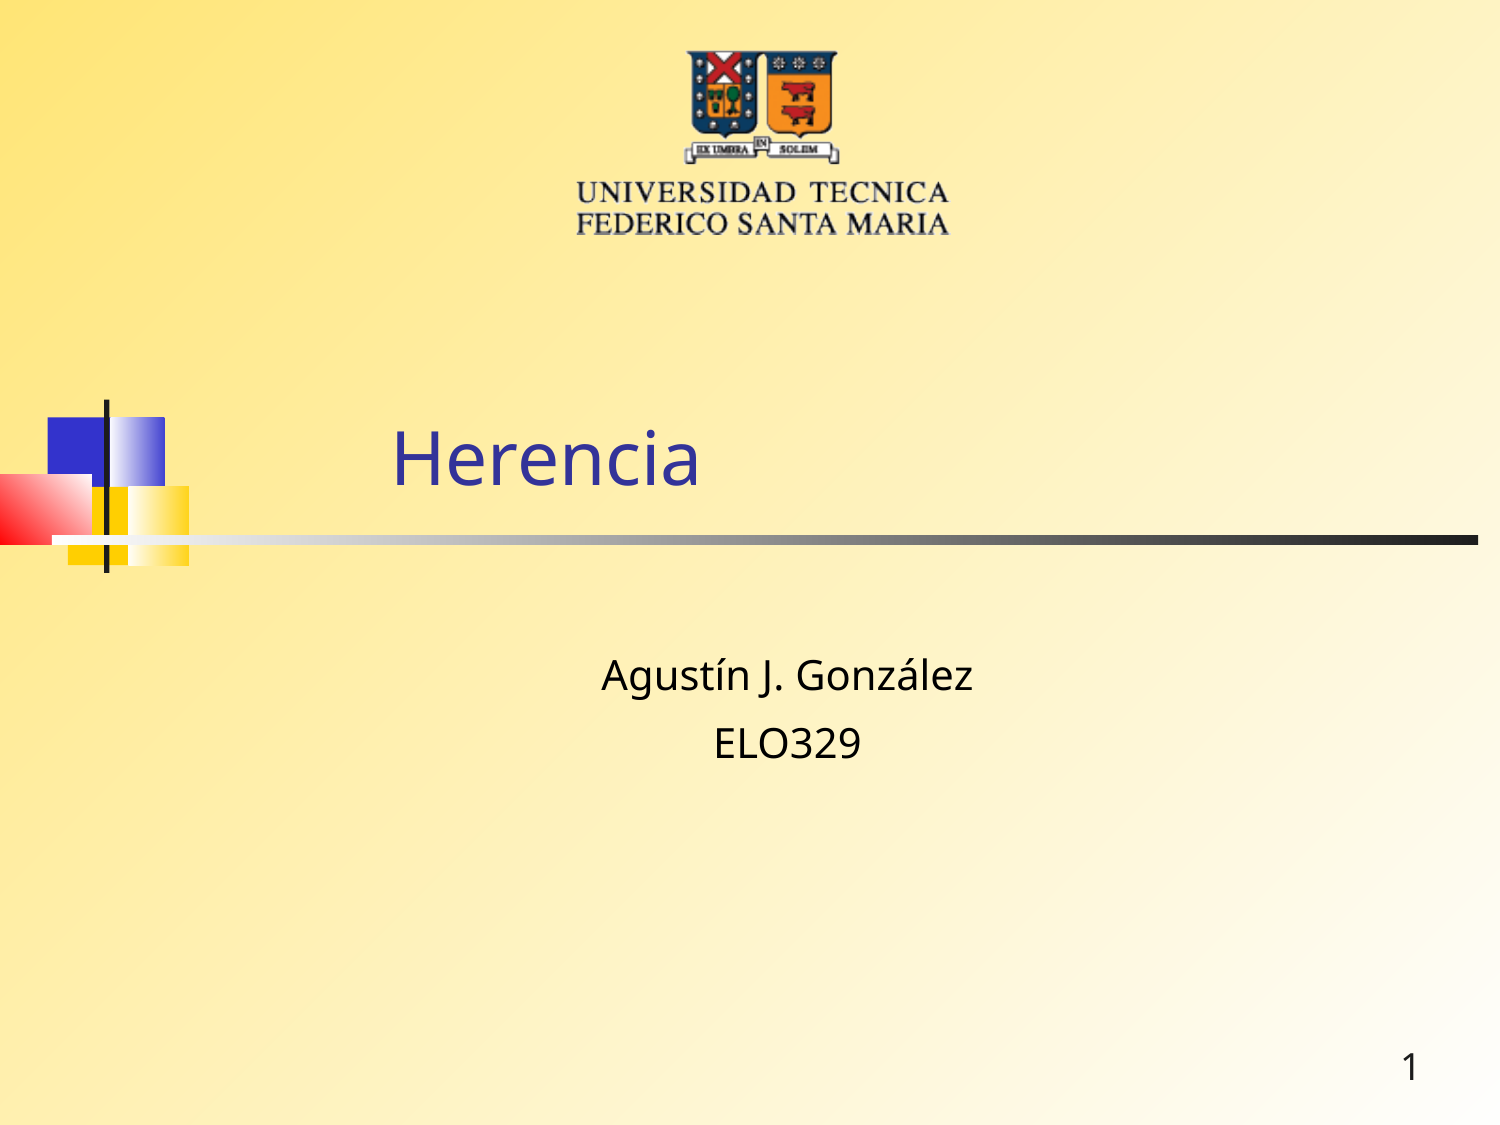

# Herencia
Agustín J. González
ELO329
1